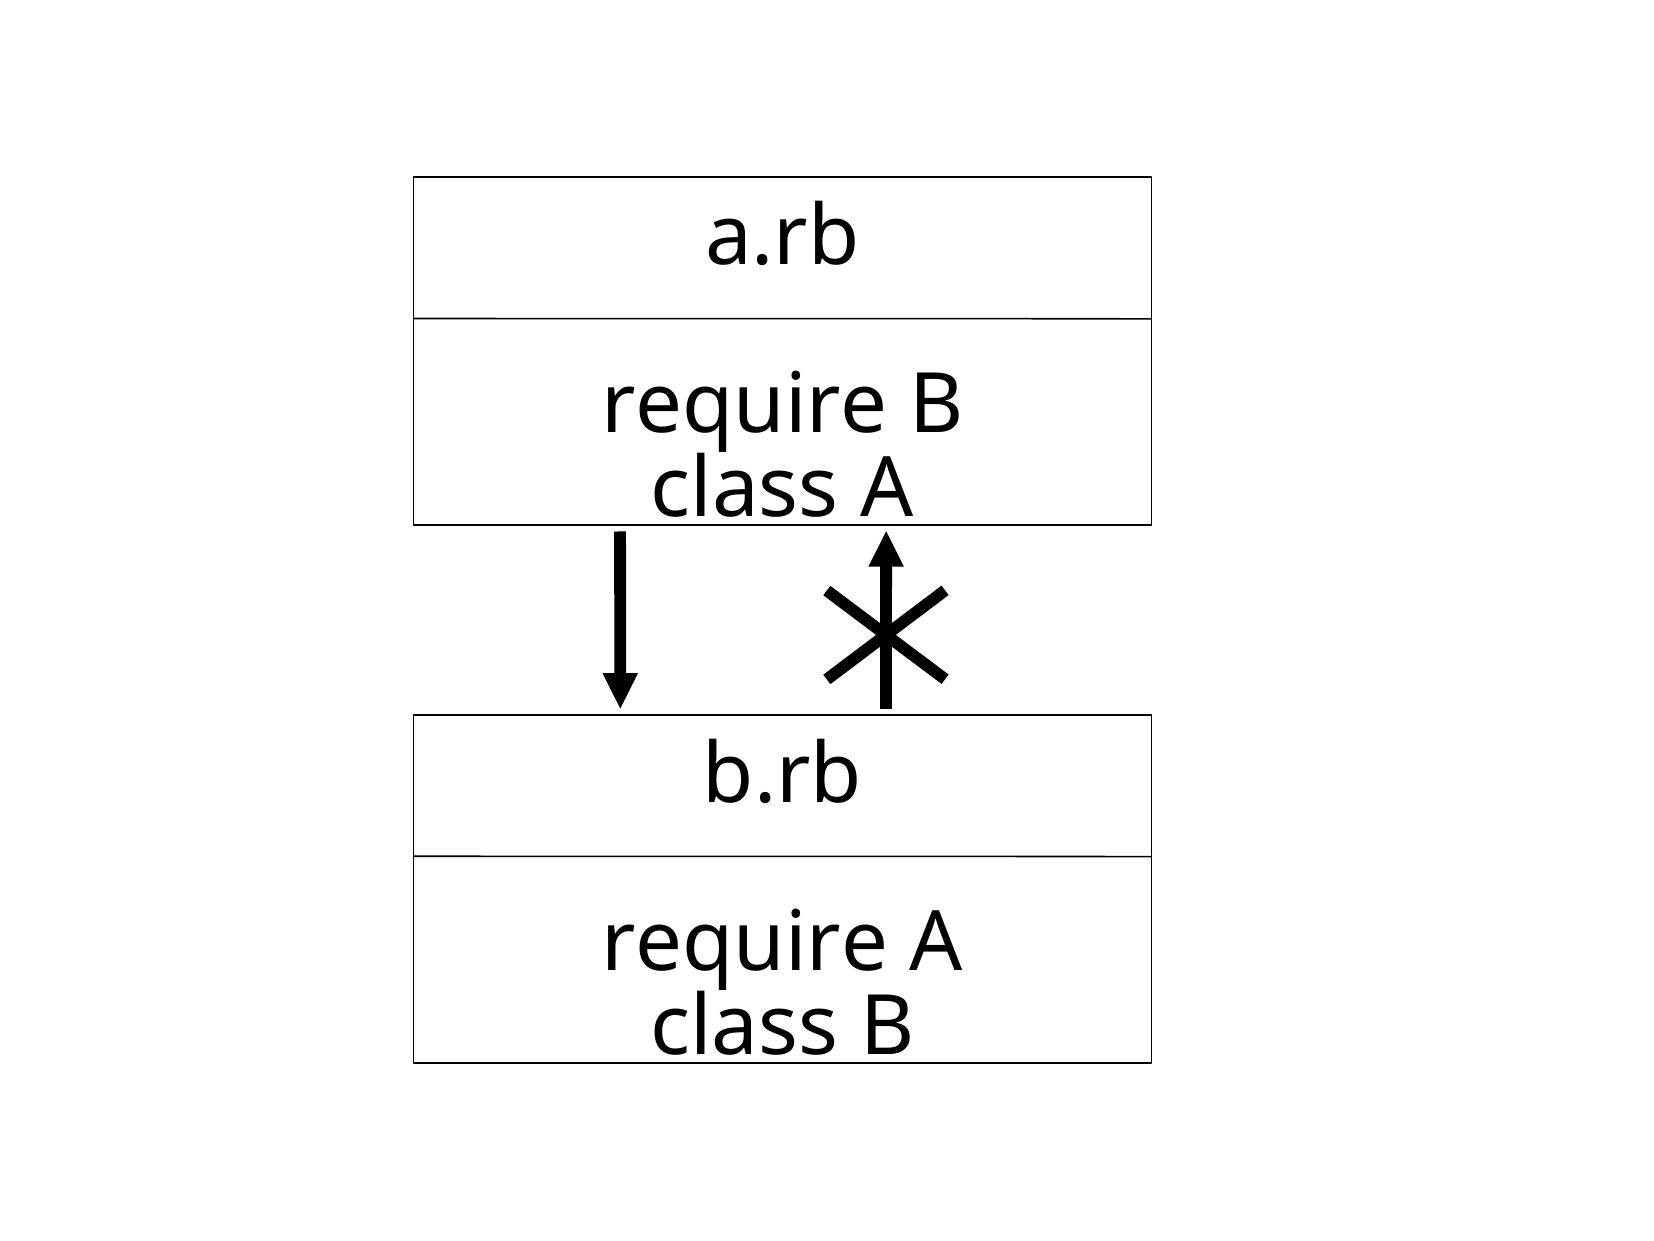

a.rb
require B
class A
b.rb
require A
class B